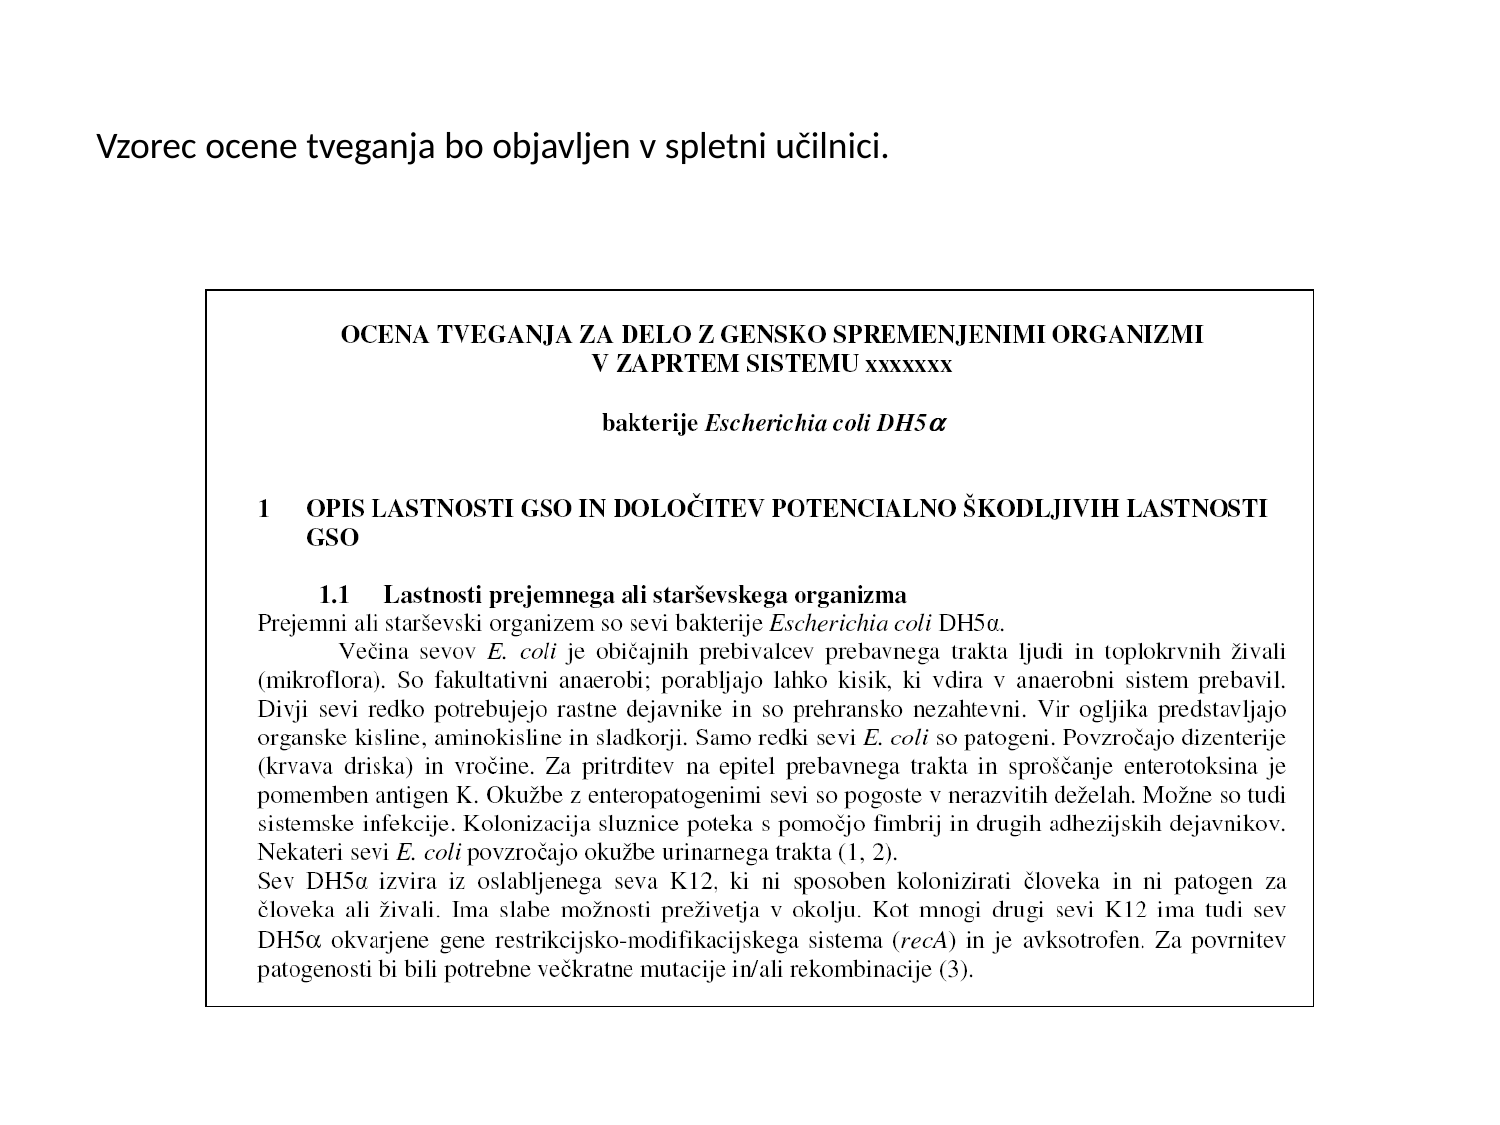

Vzorec ocene tveganja bo objavljen v spletni učilnici.